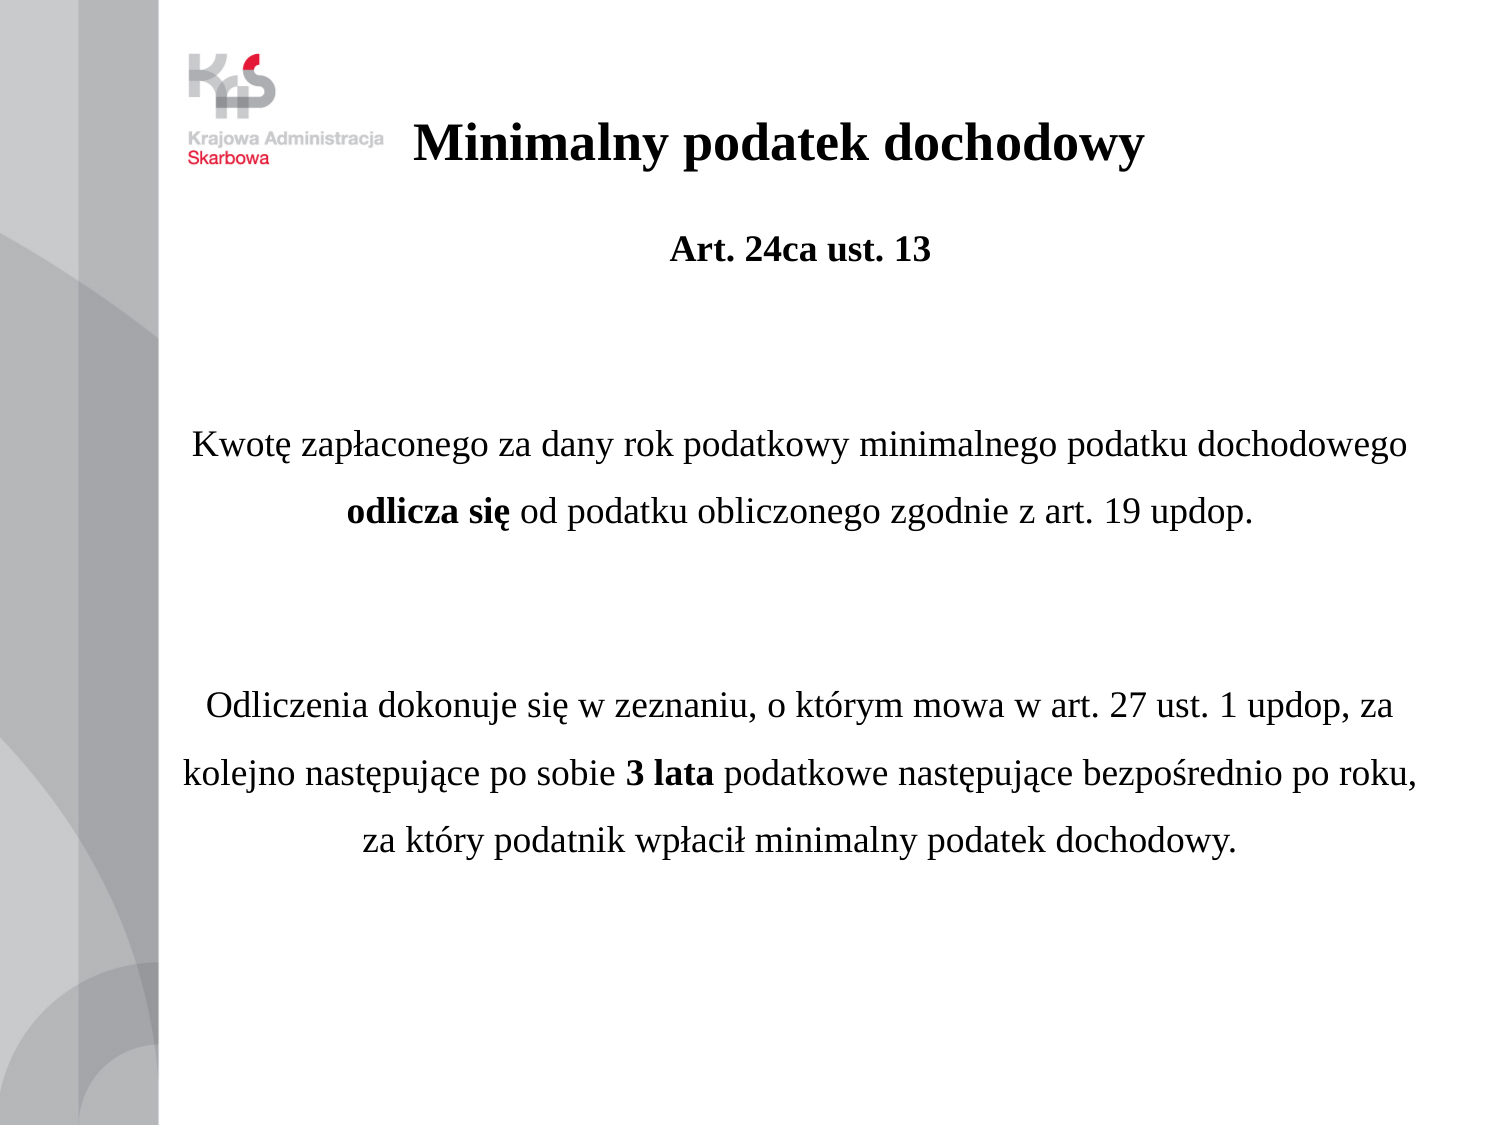

# Minimalny podatek dochodowy
Art. 24ca ust. 13
Kwotę zapłaconego za dany rok podatkowy minimalnego podatku dochodowego odlicza się od podatku obliczonego zgodnie z art. 19 updop.
Odliczenia dokonuje się w zeznaniu, o którym mowa w art. 27 ust. 1 updop, za kolejno następujące po sobie 3 lata podatkowe następujące bezpośrednio po roku, za który podatnik wpłacił minimalny podatek dochodowy.